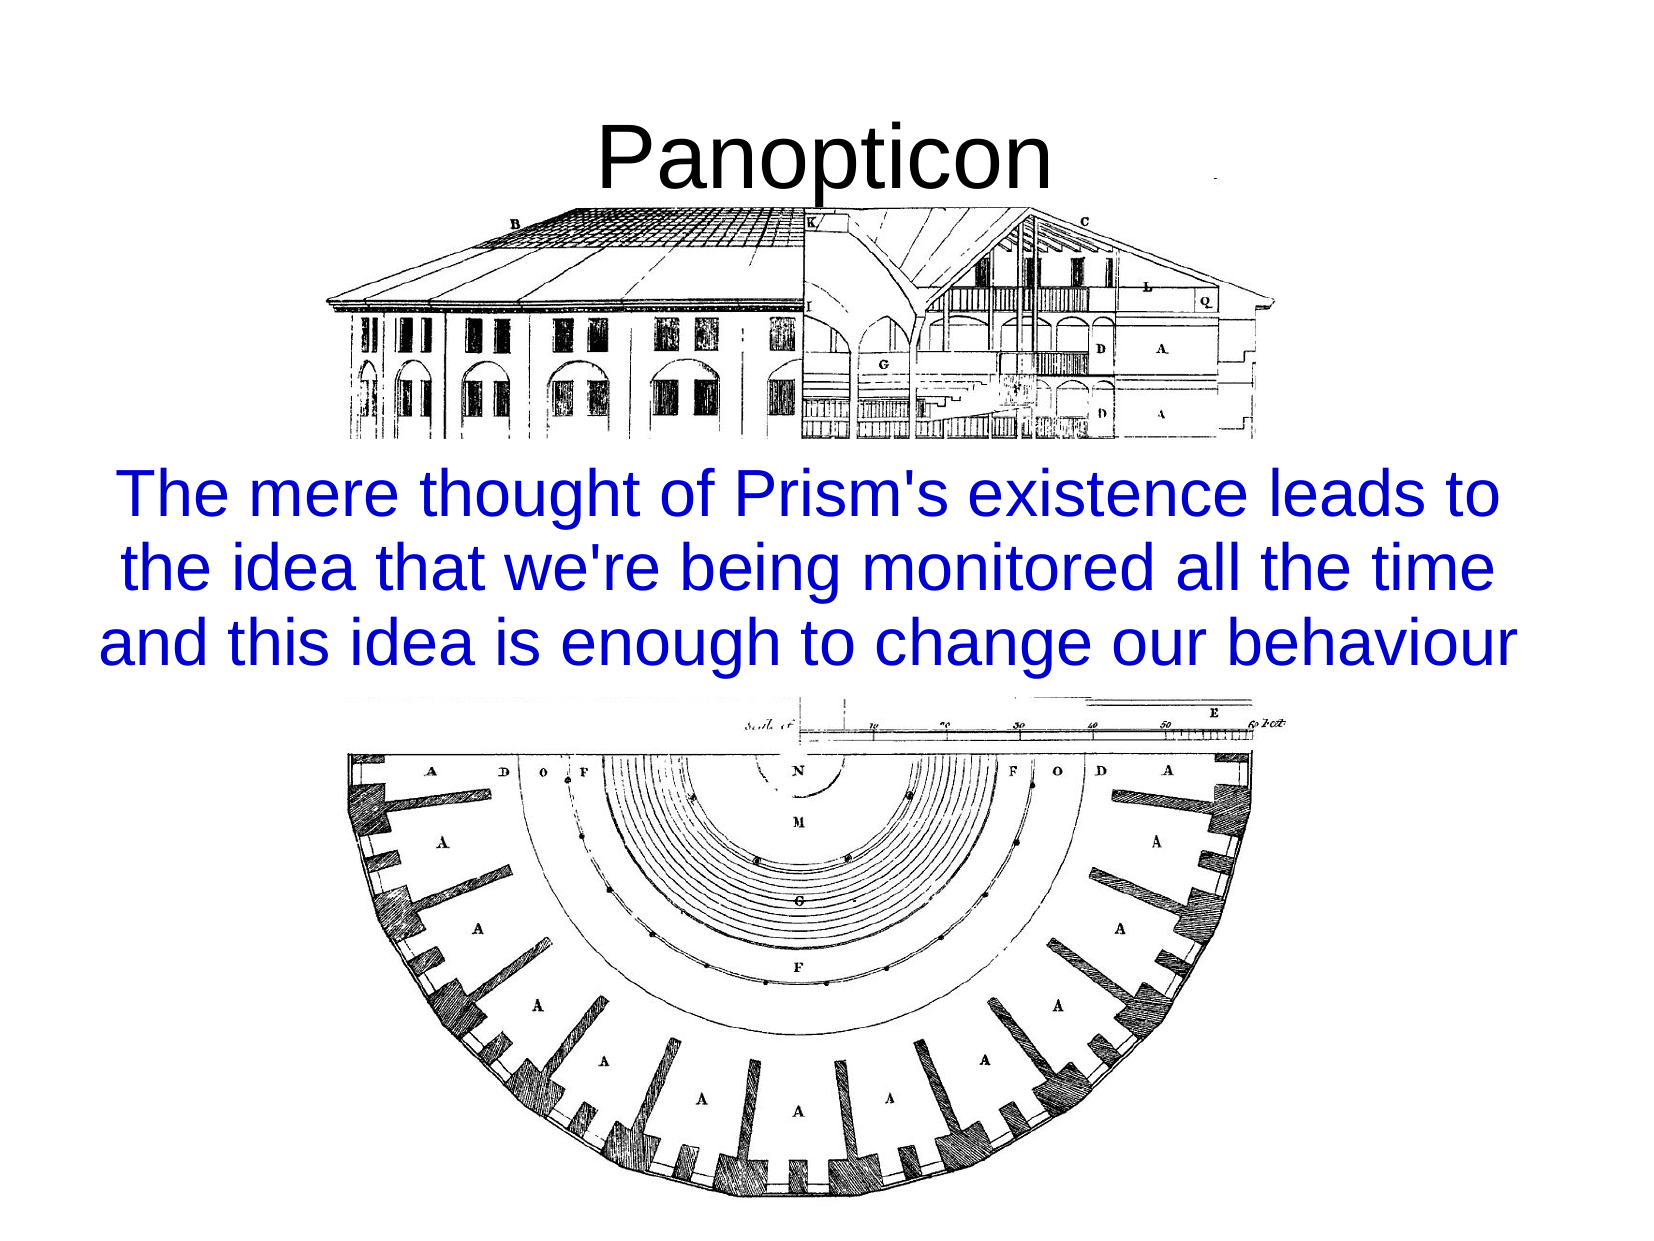

# Panopticon
The mere thought of Prism's existence leads to the idea that we're being monitored all the time
and this idea is enough to change our behaviour